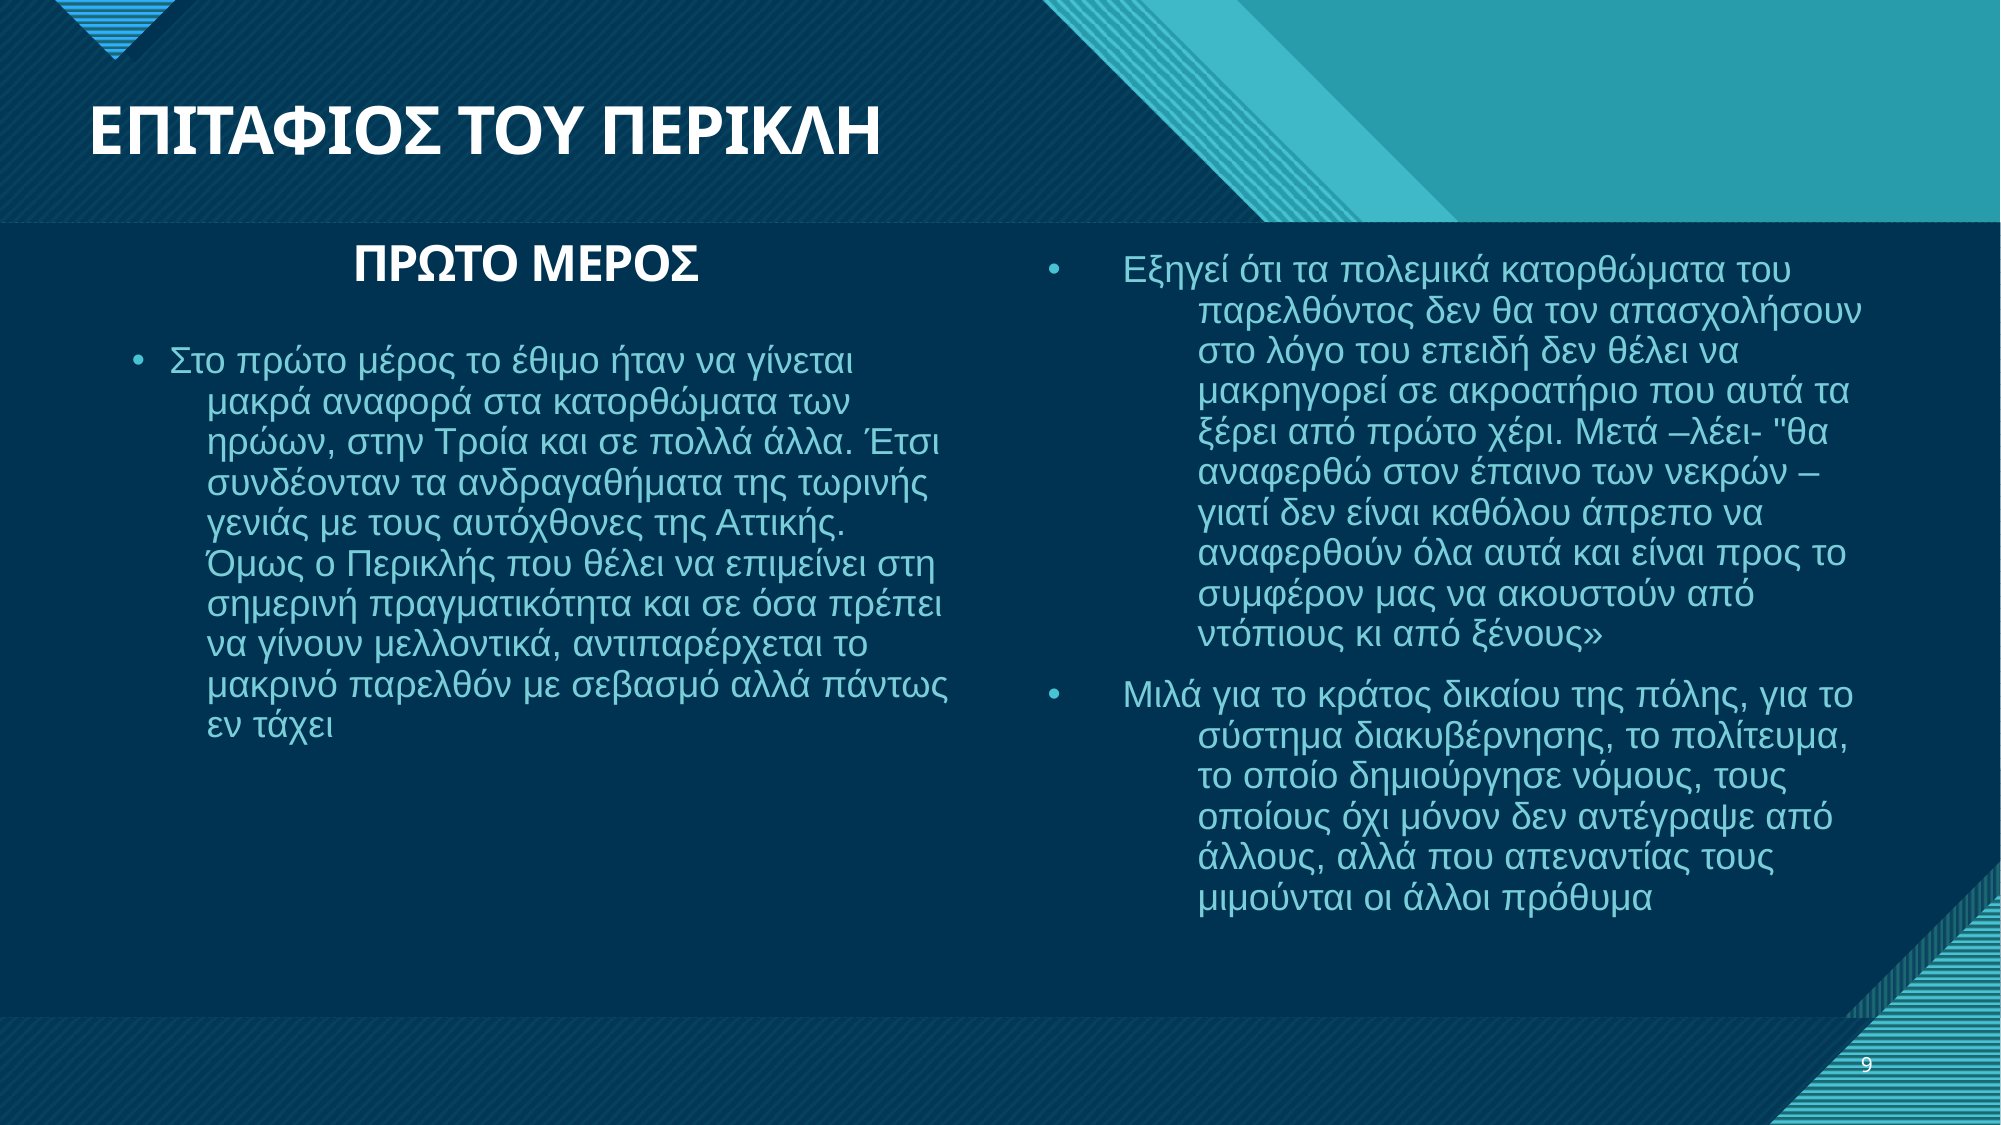

# ΕΠΙΤΑΦΙΟΣ ΤΟΥ ΠΕΡΙΚΛΗ
ΠΡΩΤΟ ΜΕΡΟΣ
Εξηγεί ότι τα πολεμικά κατορθώματα του παρελθόντος δεν θα τον απασχολήσουν στο λόγο του επειδή δεν θέλει να μακρηγορεί σε ακροατήριο που αυτά τα ξέρει από πρώτο χέρι. Μετά –λέει- "θα αναφερθώ στον έπαινο των νεκρών –γιατί δεν είναι καθόλου άπρεπο να αναφερθούν όλα αυτά και είναι προς το συμφέρον μας να ακουστούν από ντόπιους κι από ξένους»
Μιλά για το κράτος δικαίου της πόλης, για το σύστημα διακυβέρνησης, το πολίτευμα, το οποίο δημιούργησε νόμους, τους οποίους όχι μόνον δεν αντέγραψε από άλλους, αλλά που απεναντίας τους μιμούνται οι άλλοι πρόθυμα
Στο πρώτο μέρος το έθιμο ήταν να γίνεται μακρά αναφορά στα κατορθώματα των ηρώων, στην Τροία και σε πολλά άλλα. Έτσι συνδέονταν τα ανδραγαθήματα της τωρινής γενιάς με τους αυτόχθονες της Αττικής. Όμως ο Περικλής που θέλει να επιμείνει στη σημερινή πραγματικότητα και σε όσα πρέπει να γίνουν μελλοντικά, αντιπαρέρχεται το μακρινό παρελθόν με σεβασμό αλλά πάντως εν τάχει